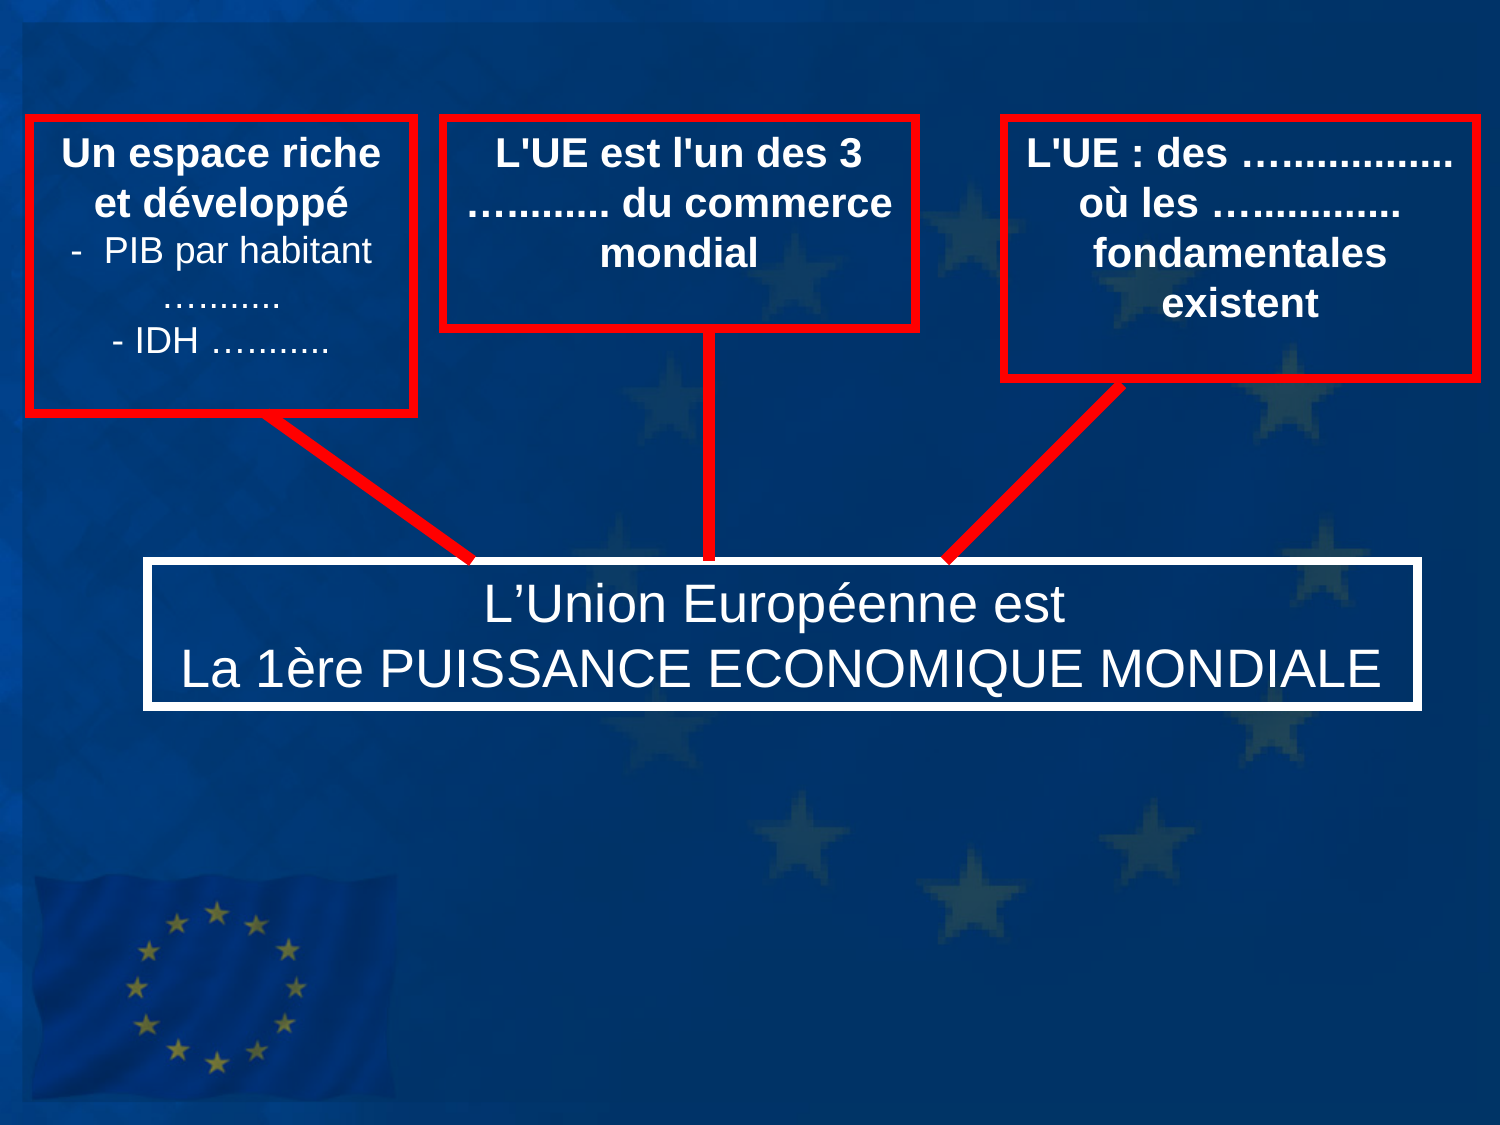

Un espace riche et développé
- PIB par habitant …........
- IDH …........
L'UE est l'un des 3
…......... du commerce mondial
L'UE : des …...............
où les …............. fondamentales existent
L’Union Européenne est
La 1ère PUISSANCE ECONOMIQUE MONDIALE